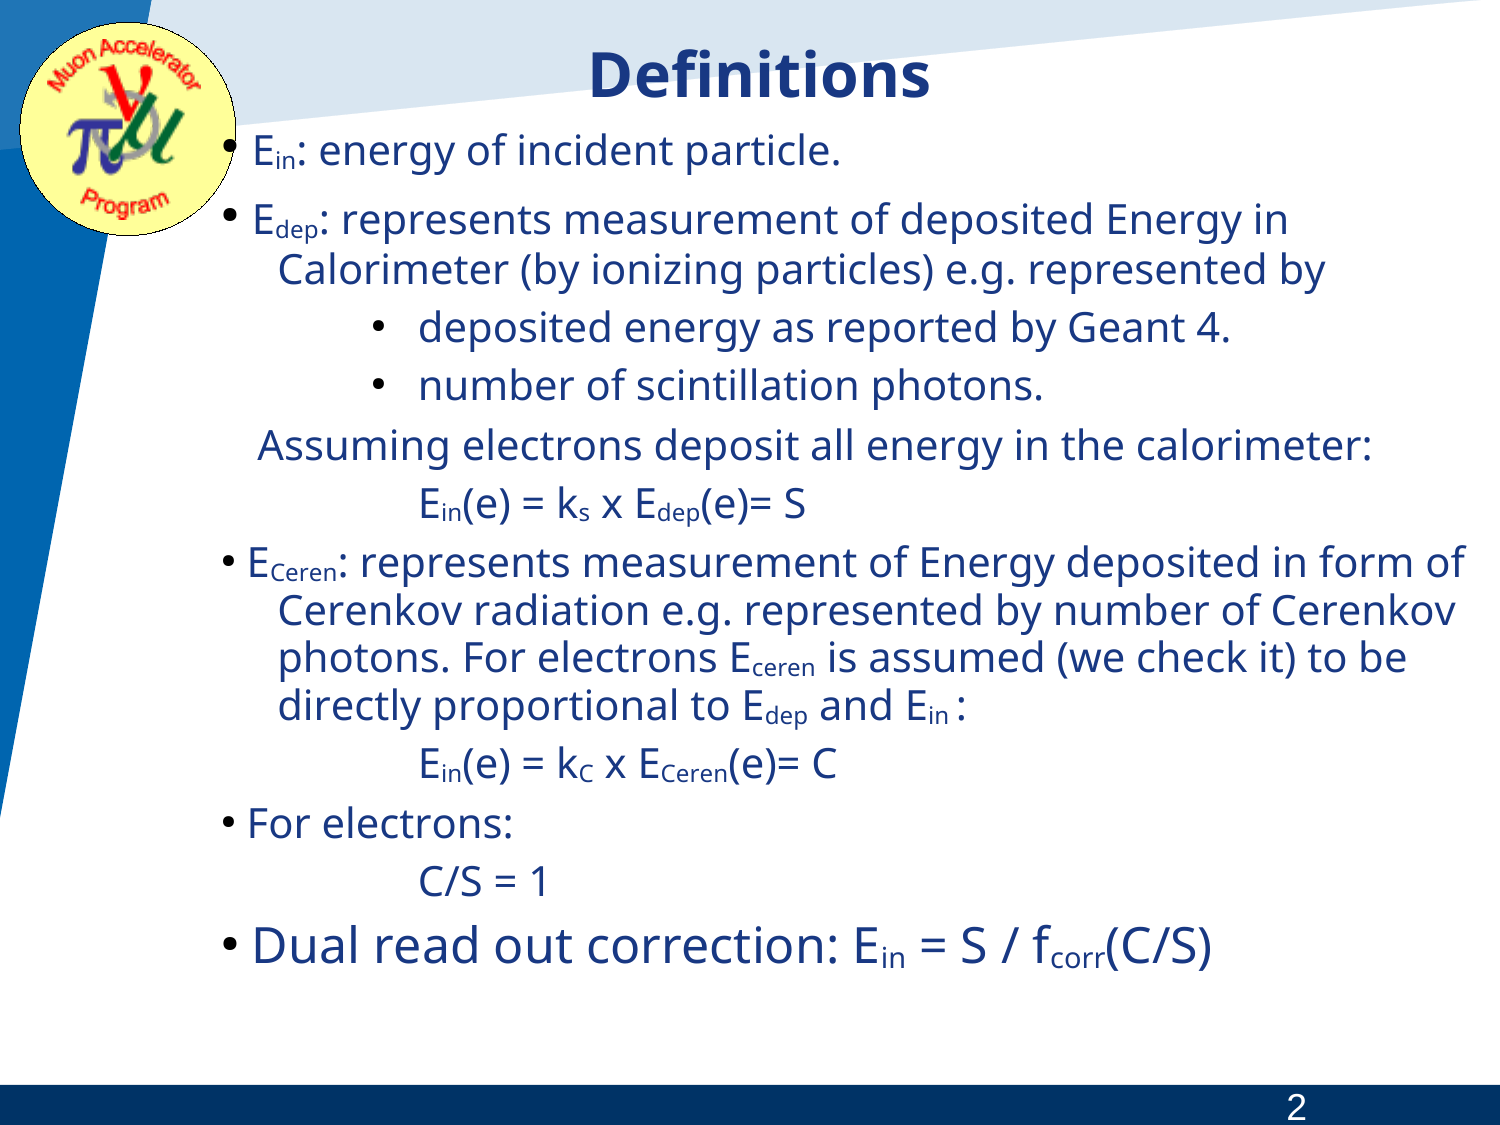

# Definitions
 Ein: energy of incident particle.
 Edep: represents measurement of deposited Energy in Calorimeter (by ionizing particles) e.g. represented by
deposited energy as reported by Geant 4.
number of scintillation photons.
 Assuming electrons deposit all energy in the calorimeter:
Ein(e) = ks x Edep(e)= S
 ECeren: represents measurement of Energy deposited in form of Cerenkov radiation e.g. represented by number of Cerenkov photons. For electrons Eceren is assumed (we check it) to be directly proportional to Edep and Ein :
Ein(e) = kC x ECeren(e)= C
 For electrons:
C/S = 1
 Dual read out correction: Ein = S / fcorr(C/S)